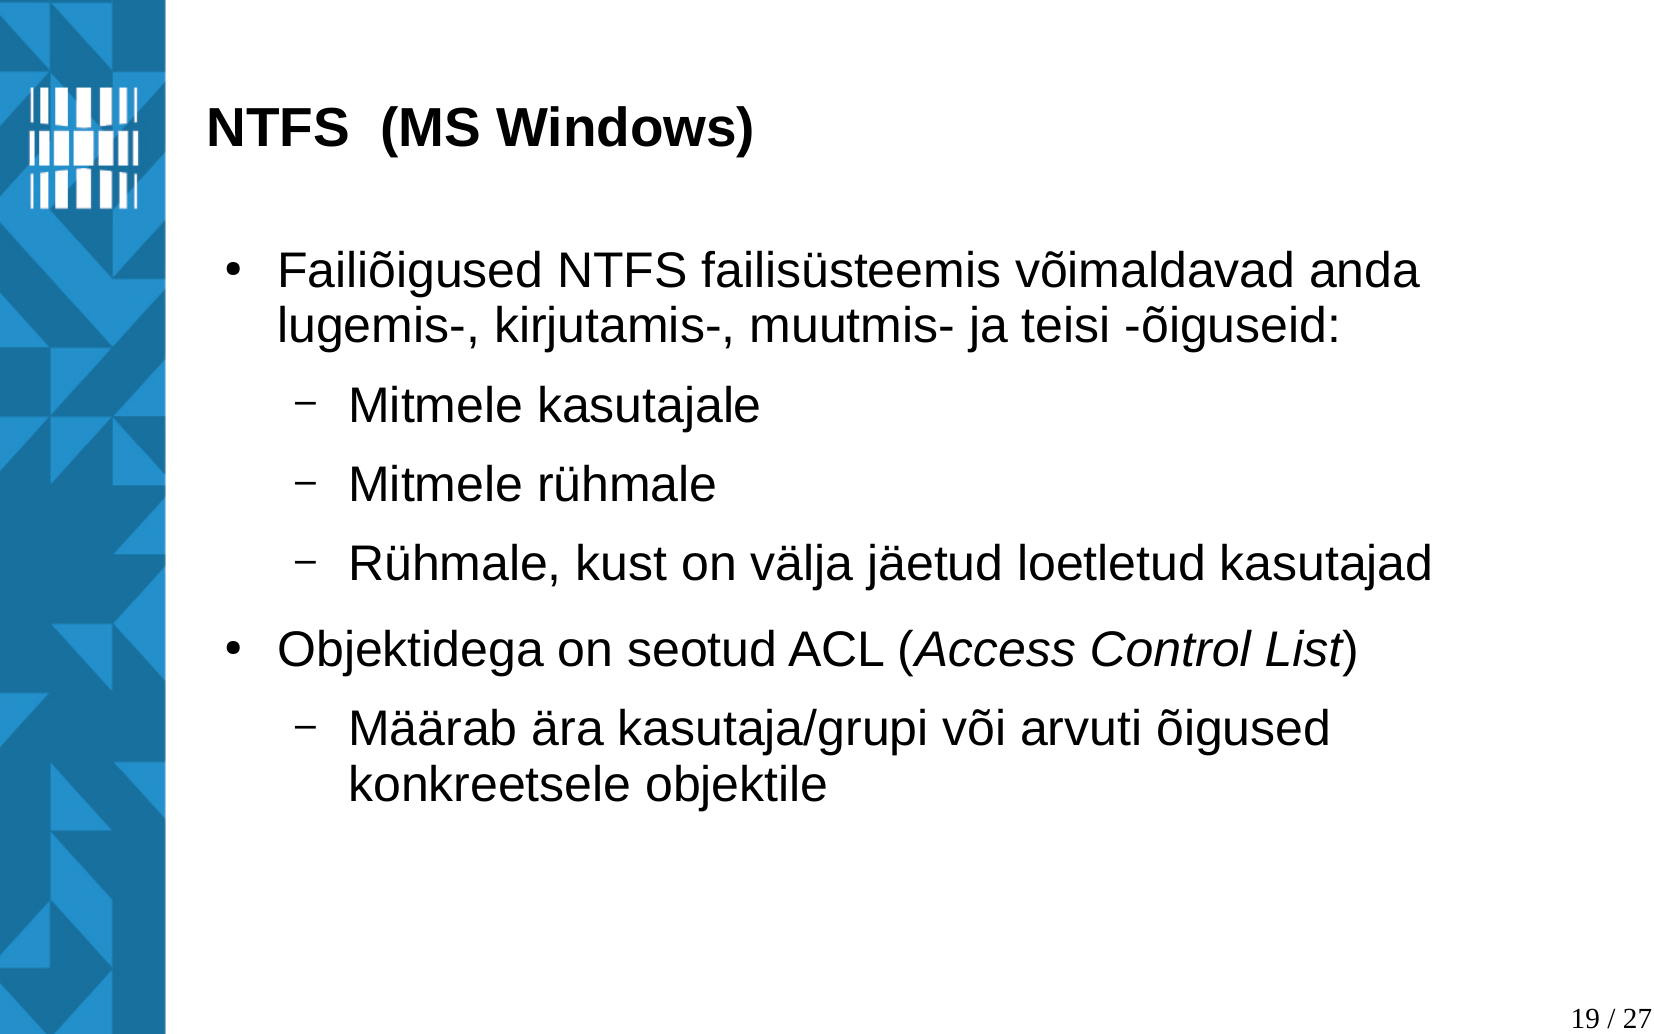

# NTFS (MS Windows)
Failiõigused NTFS failisüsteemis võimaldavad anda lugemis-, kirjutamis-, muutmis- ja teisi -õiguseid:
Mitmele kasutajale
Mitmele rühmale
Rühmale, kust on välja jäetud loetletud kasutajad
Objektidega on seotud ACL (Access Control List)
Määrab ära kasutaja/grupi või arvuti õigused konkreetsele objektile
19